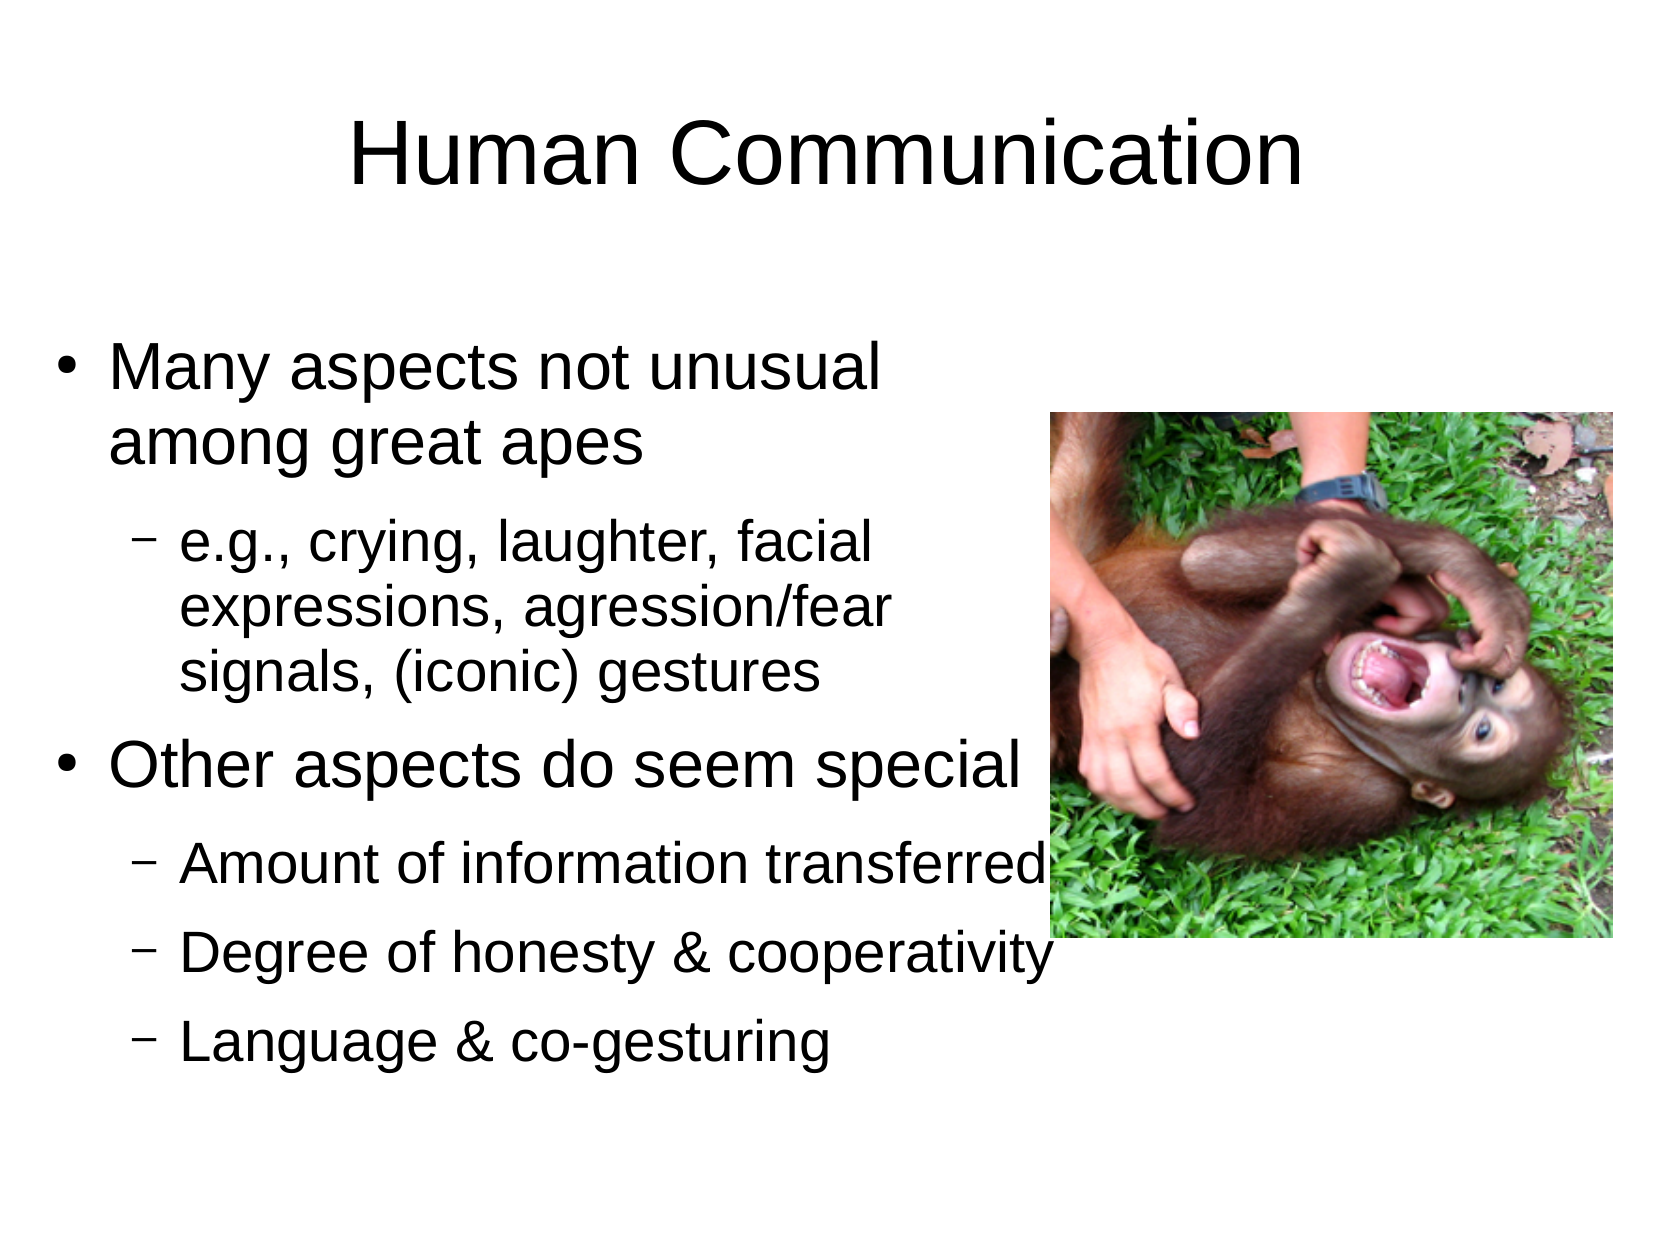

# Human Communication
Many aspects not unusual among great apes
e.g., crying, laughter, facial expressions, agression/fear signals, (iconic) gestures
Other aspects do seem special
Amount of information transferred
Degree of honesty & cooperativity
Language & co-gesturing